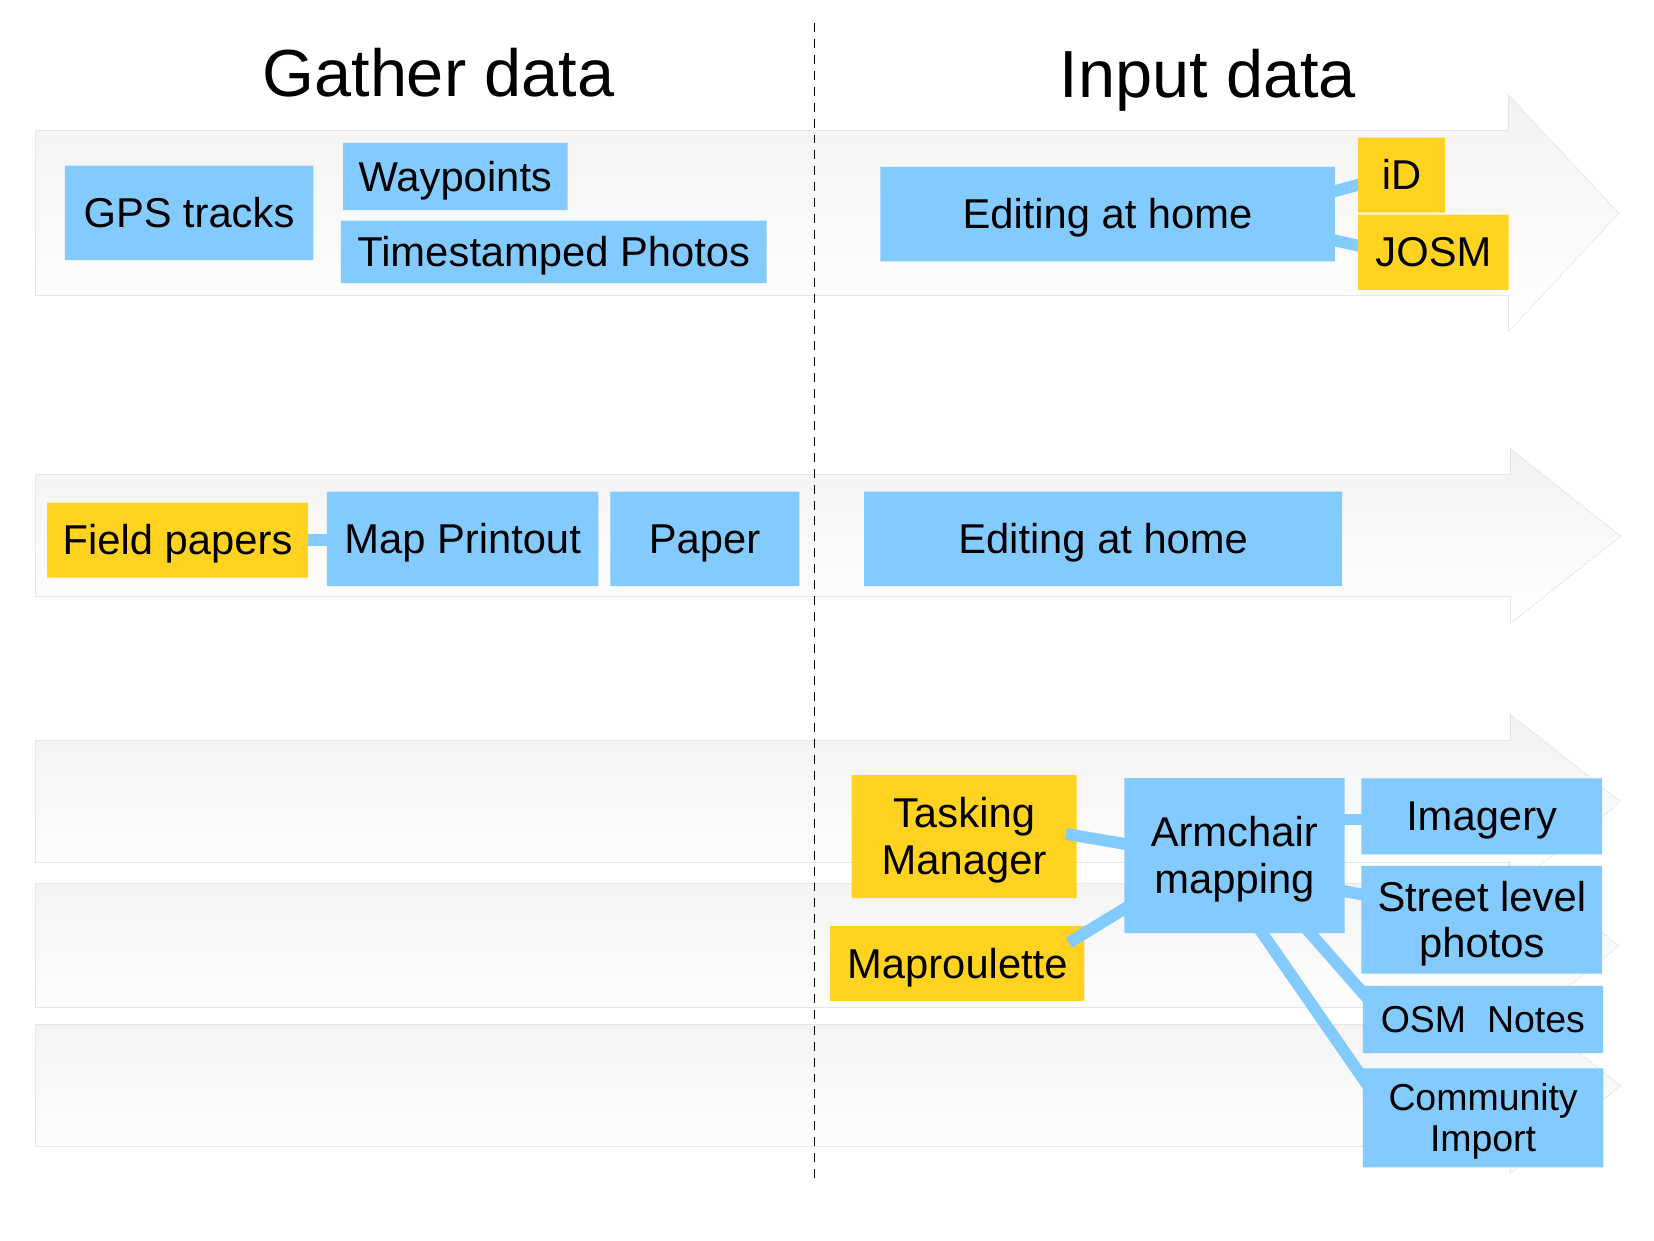

Gather data
Input data
iD
Waypoints
GPS tracks
Editing at home
JOSM
Timestamped Photos
Map Printout
Paper
Editing at home
Field papers
Tasking Manager
Armchair mapping
Imagery
Street level photos
Maproulette
OSM Notes
Community
Import